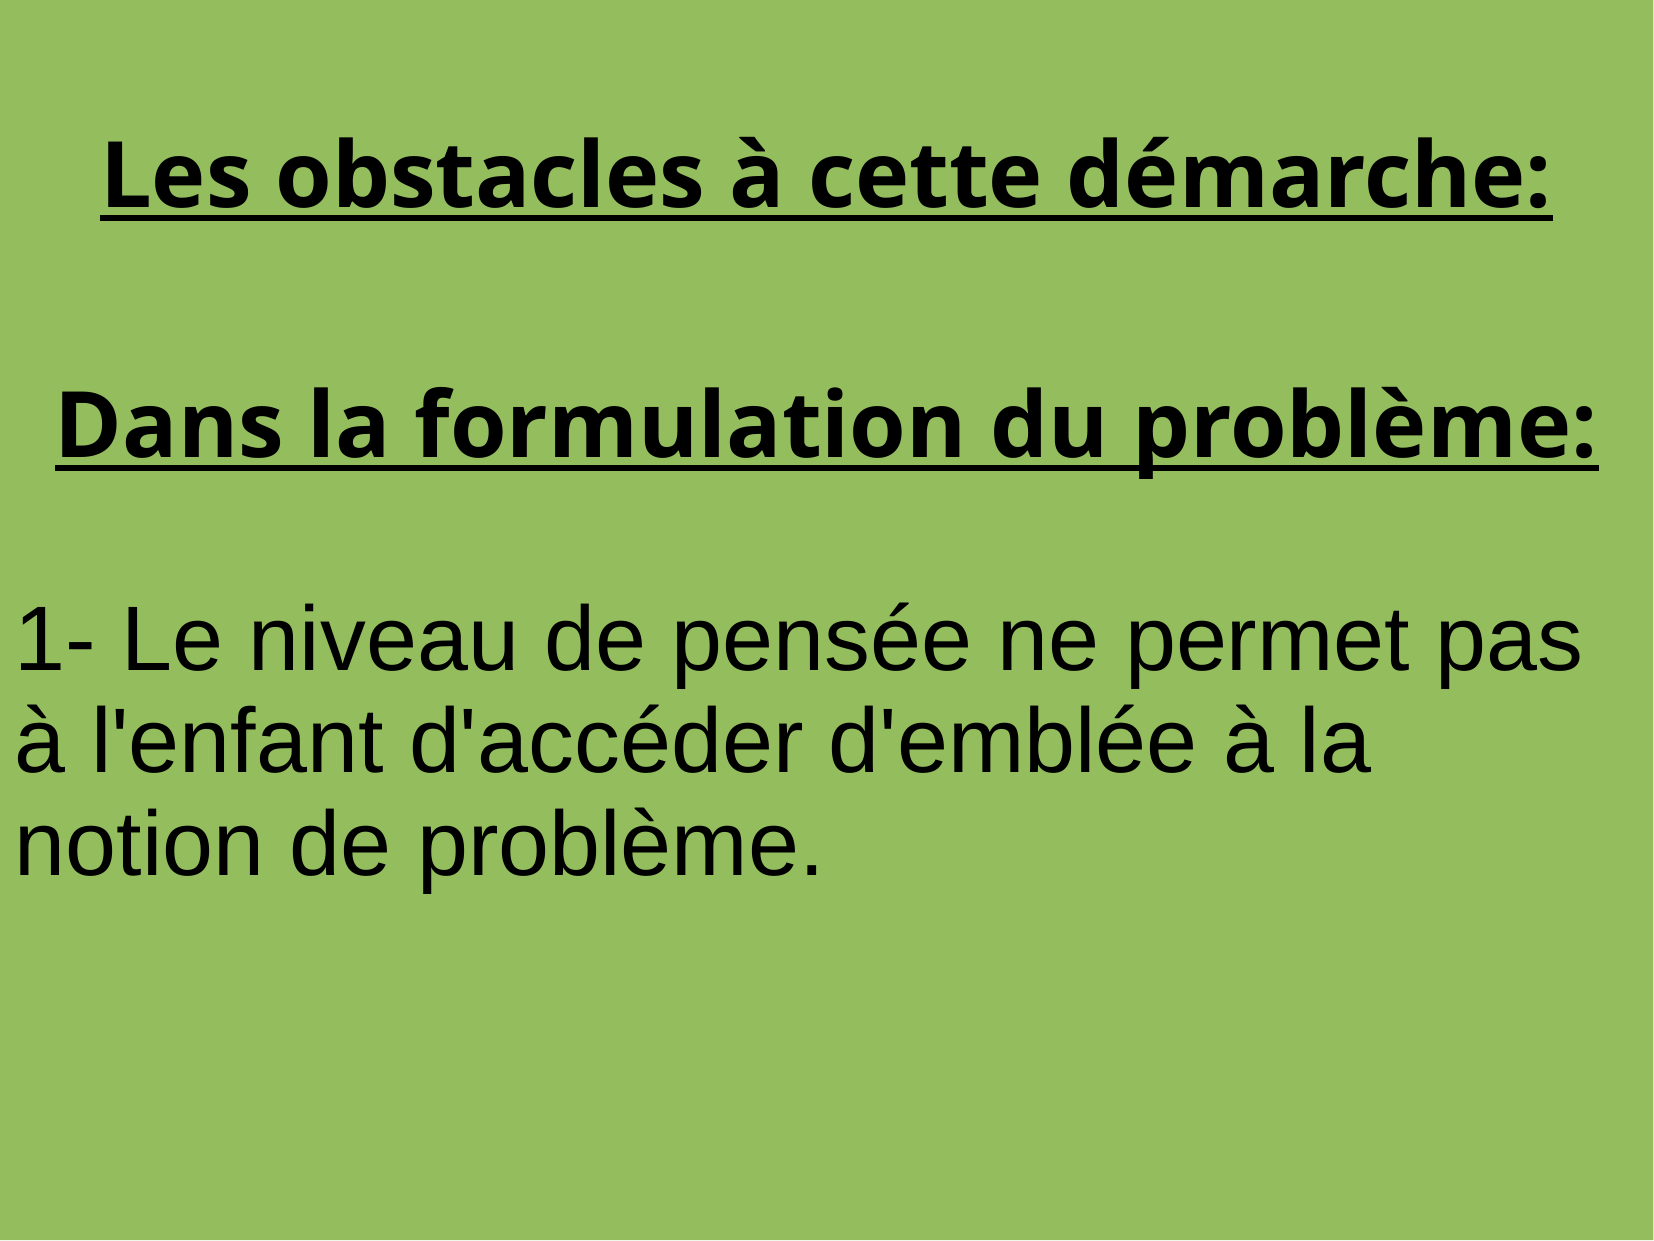

Les obstacles à cette démarche:
Dans la formulation du problème:
1- Le niveau de pensée ne permet pas à l'enfant d'accéder d'emblée à la notion de problème.